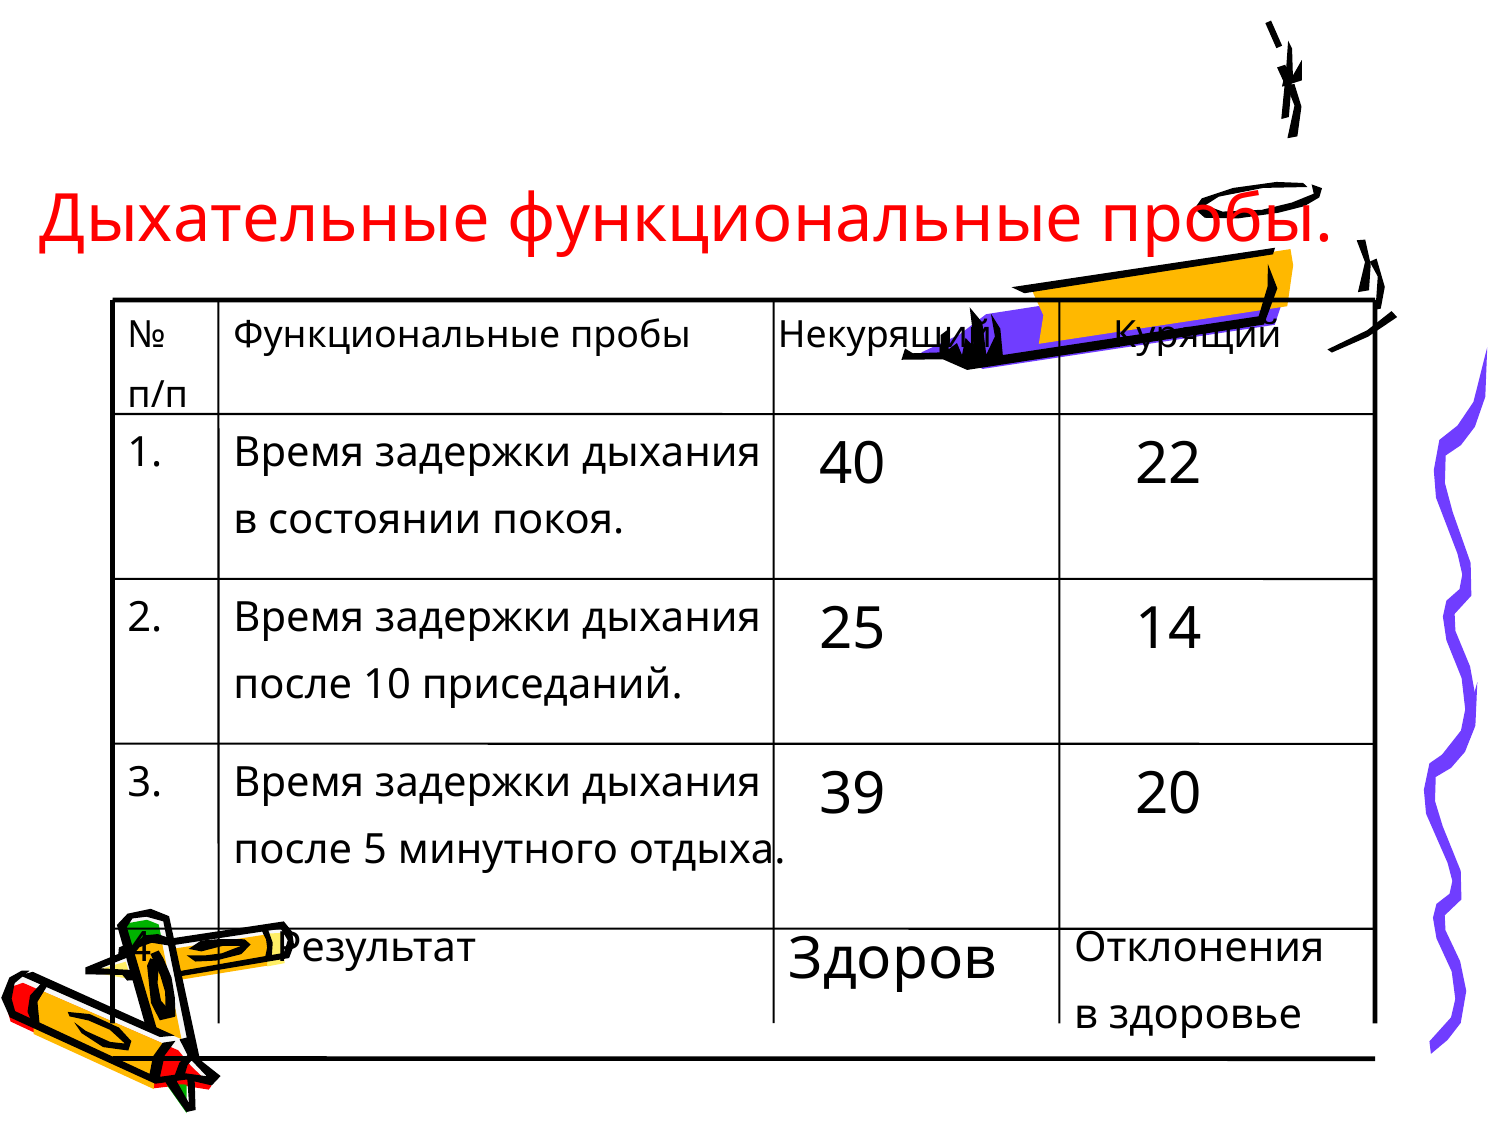

# Дыхательные функциональные пробы.
№
п/п
Функциональные пробы
 Некурящий
 Курящий
1.
Время задержки дыхания
в состоянии покоя.
 40
 22
2.
Время задержки дыхания
после 10 приседаний.
 25
 14
3.
Время задержки дыхания
после 5 минутного отдыха.
 39
 20
4.
 Результат
 Здоров
Отклонения
в здоровье